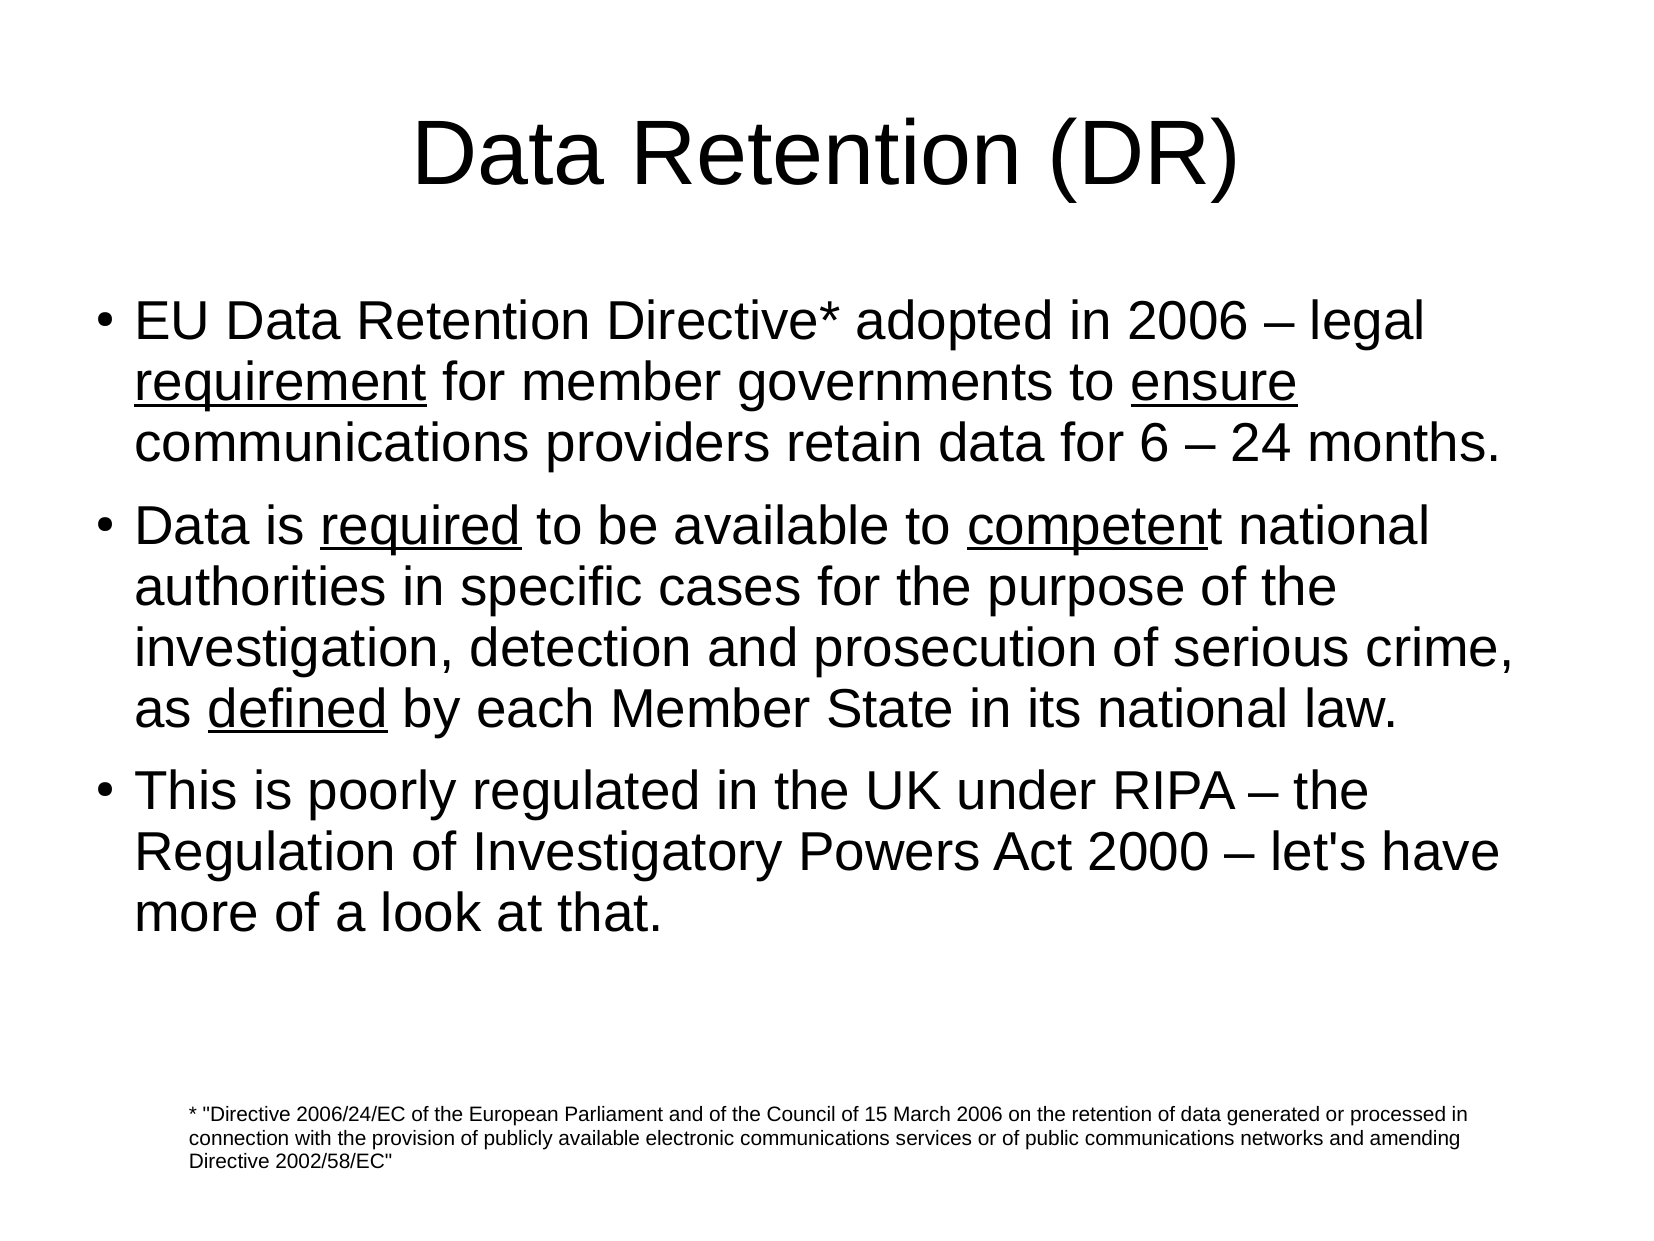

# Data Retention (DR)
EU Data Retention Directive* adopted in 2006 – legal requirement for member governments to ensure communications providers retain data for 6 – 24 months.
Data is required to be available to competent national authorities in specific cases for the purpose of the investigation, detection and prosecution of serious crime, as defined by each Member State in its national law.
This is poorly regulated in the UK under RIPA – the Regulation of Investigatory Powers Act 2000 – let's have more of a look at that.
* "Directive 2006/24/EC of the European Parliament and of the Council of 15 March 2006 on the retention of data generated or processed in connection with the provision of publicly available electronic communications services or of public communications networks and amending Directive 2002/58/EC"